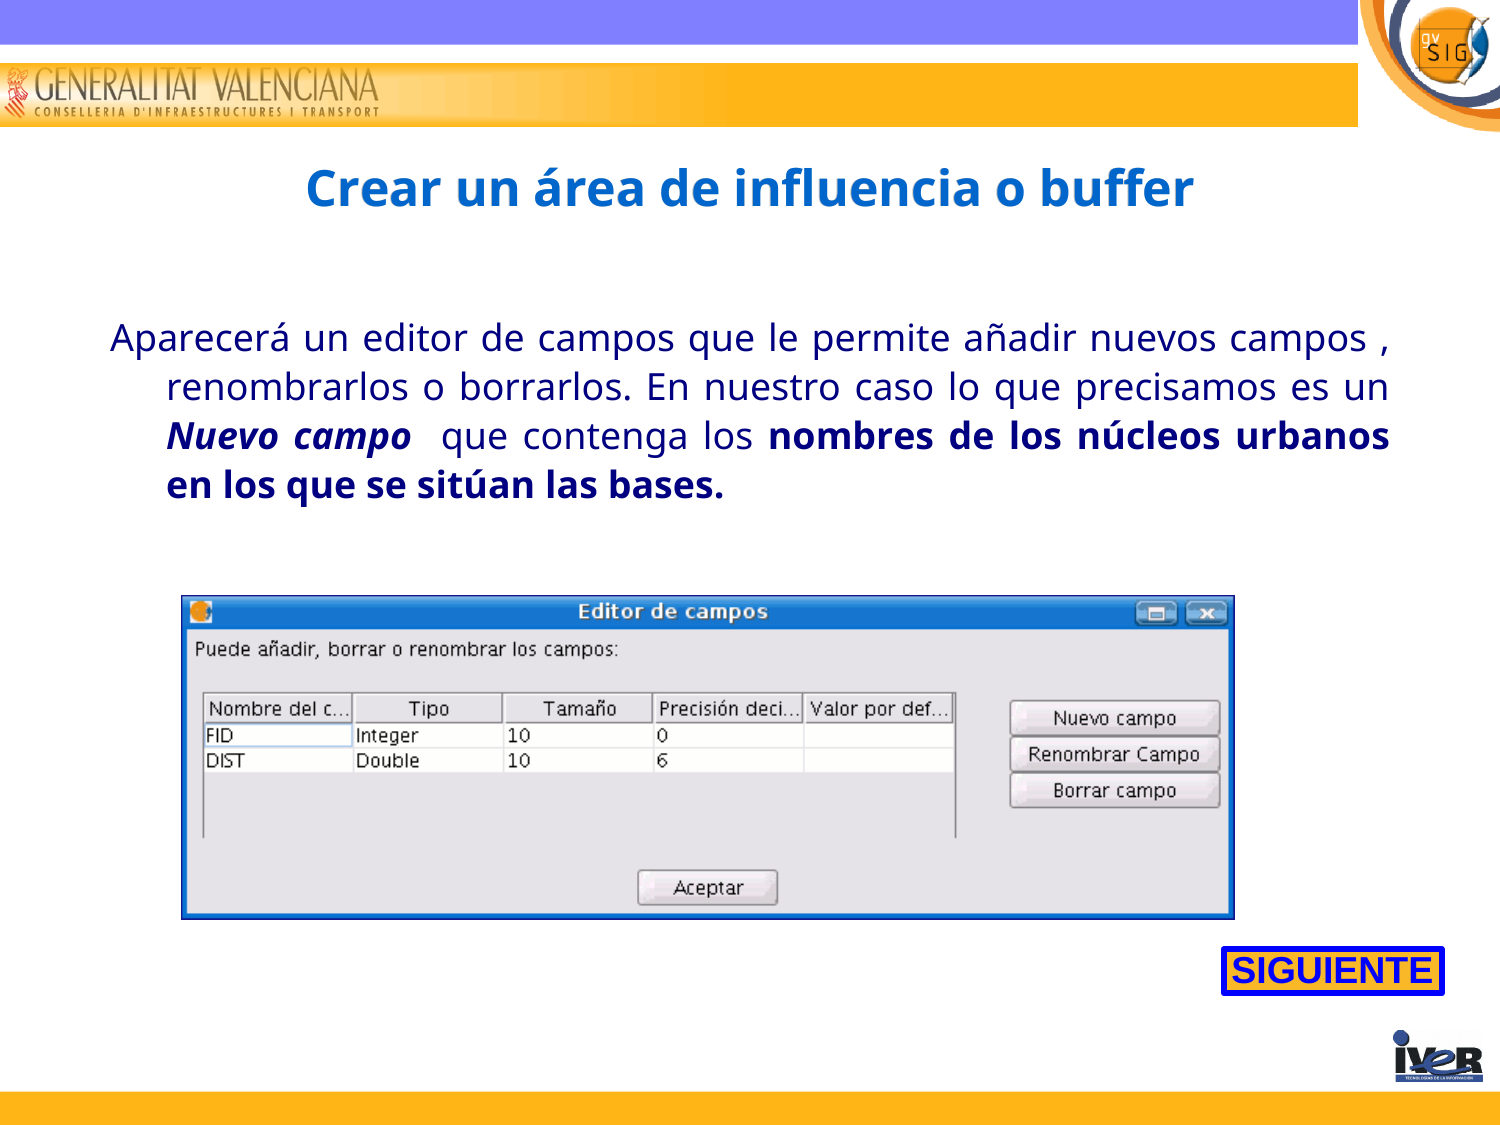

# Crear un área de influencia o buffer
Aparecerá un editor de campos que le permite añadir nuevos campos , renombrarlos o borrarlos. En nuestro caso lo que precisamos es un Nuevo campo que contenga los nombres de los núcleos urbanos en los que se sitúan las bases.
SIGUIENTE